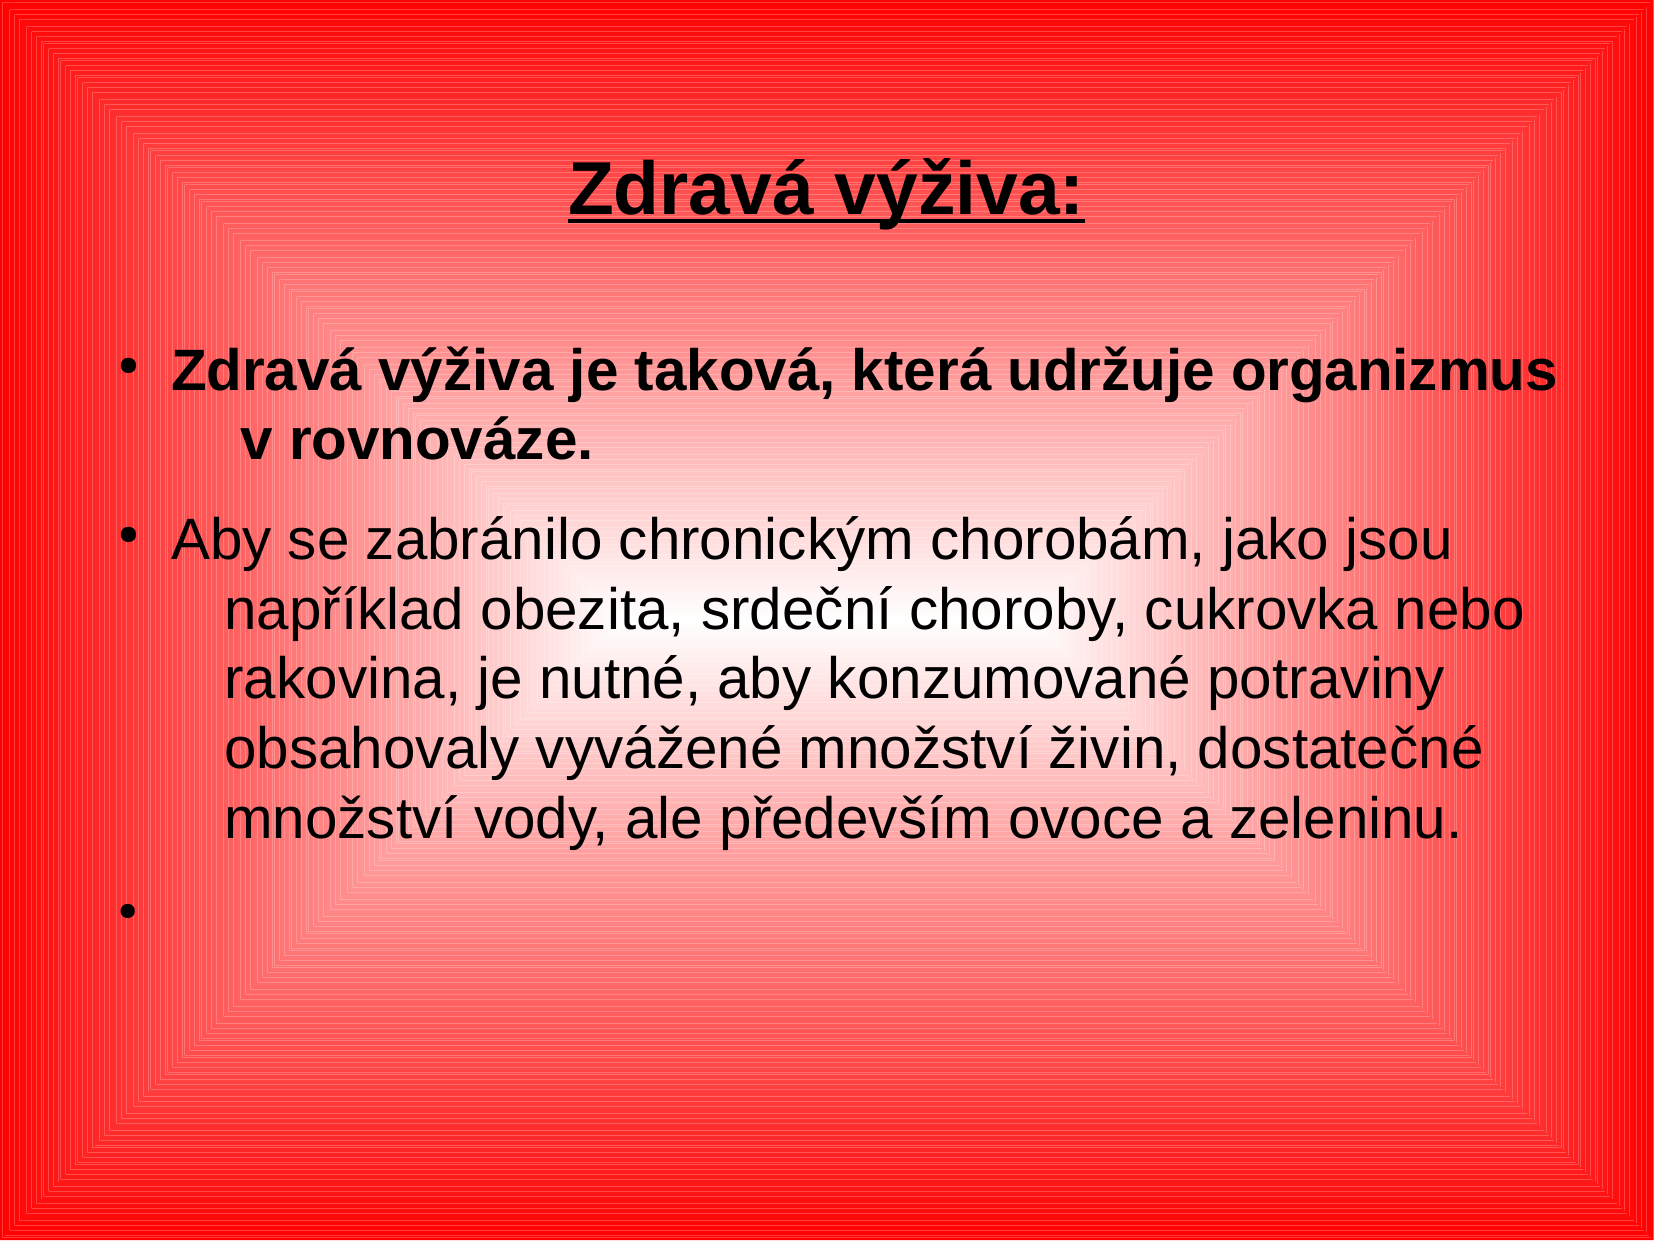

# Zdravá výživa:
Zdravá výživa je taková, která udržuje organizmus v rovnováze.
Aby se zabránilo chronickým chorobám, jako jsou například obezita, srdeční choroby, cukrovka nebo rakovina, je nutné, aby konzumované potraviny obsahovaly vyvážené množství živin, dostatečné množství vody, ale především ovoce a zeleninu.